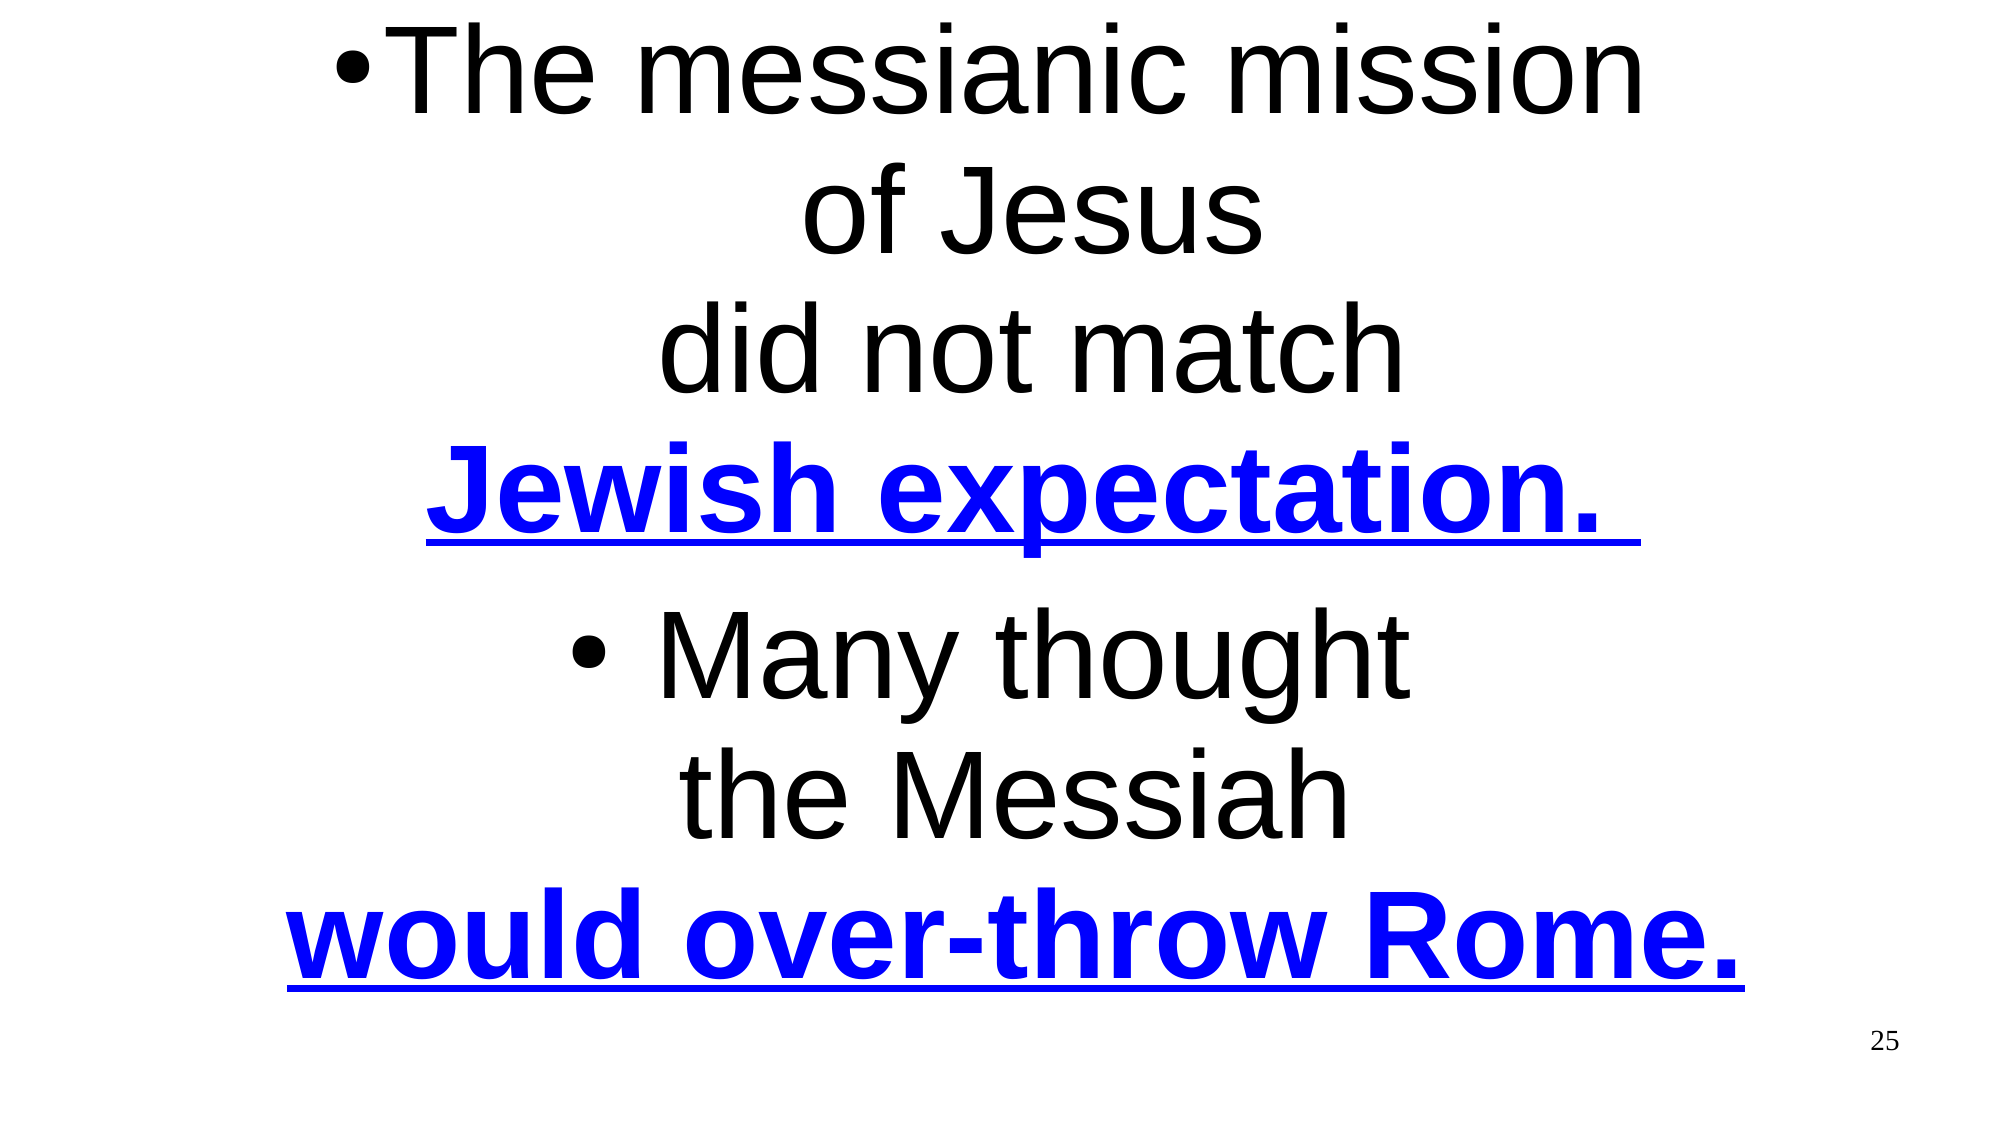

# The messianic mission of Jesus did not match Jewish expectation.
 Many thought
the Messiah
would over-throw Rome.
25